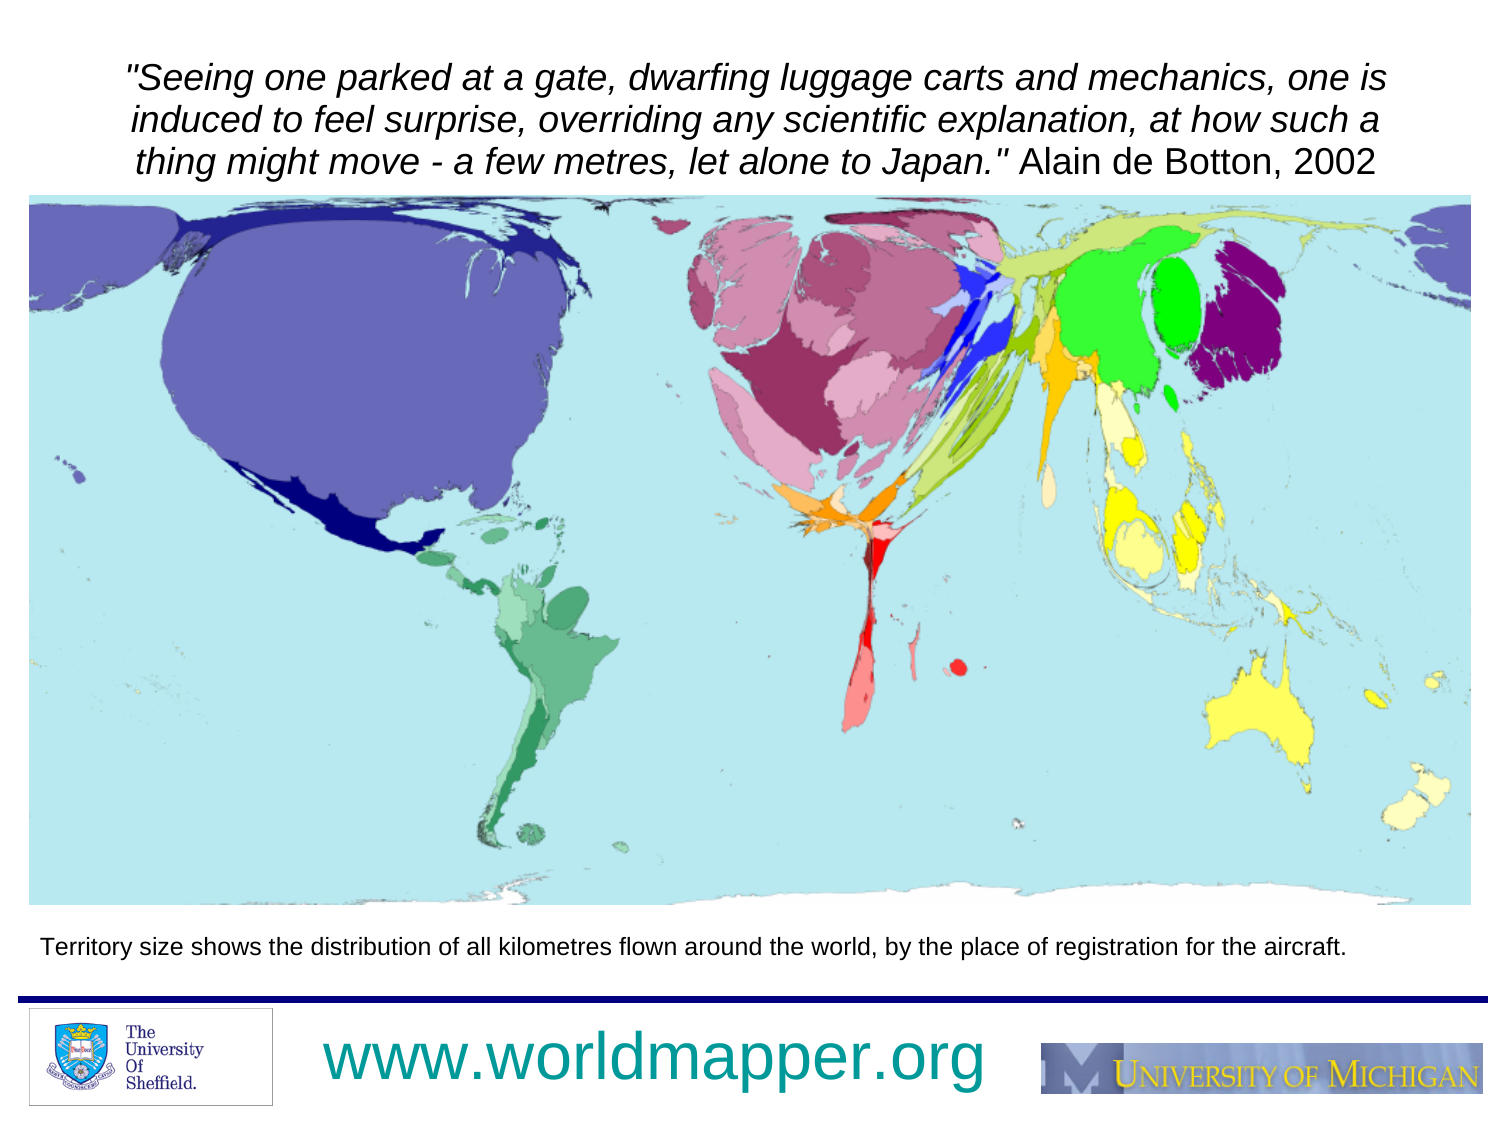

# "Seeing one parked at a gate, dwarfing luggage carts and mechanics, one is induced to feel surprise, overriding any scientific explanation, at how such a thing might move - a few metres, let alone to Japan." Alain de Botton, 2002
Territory size shows the distribution of all kilometres flown around the world, by the place of registration for the aircraft.